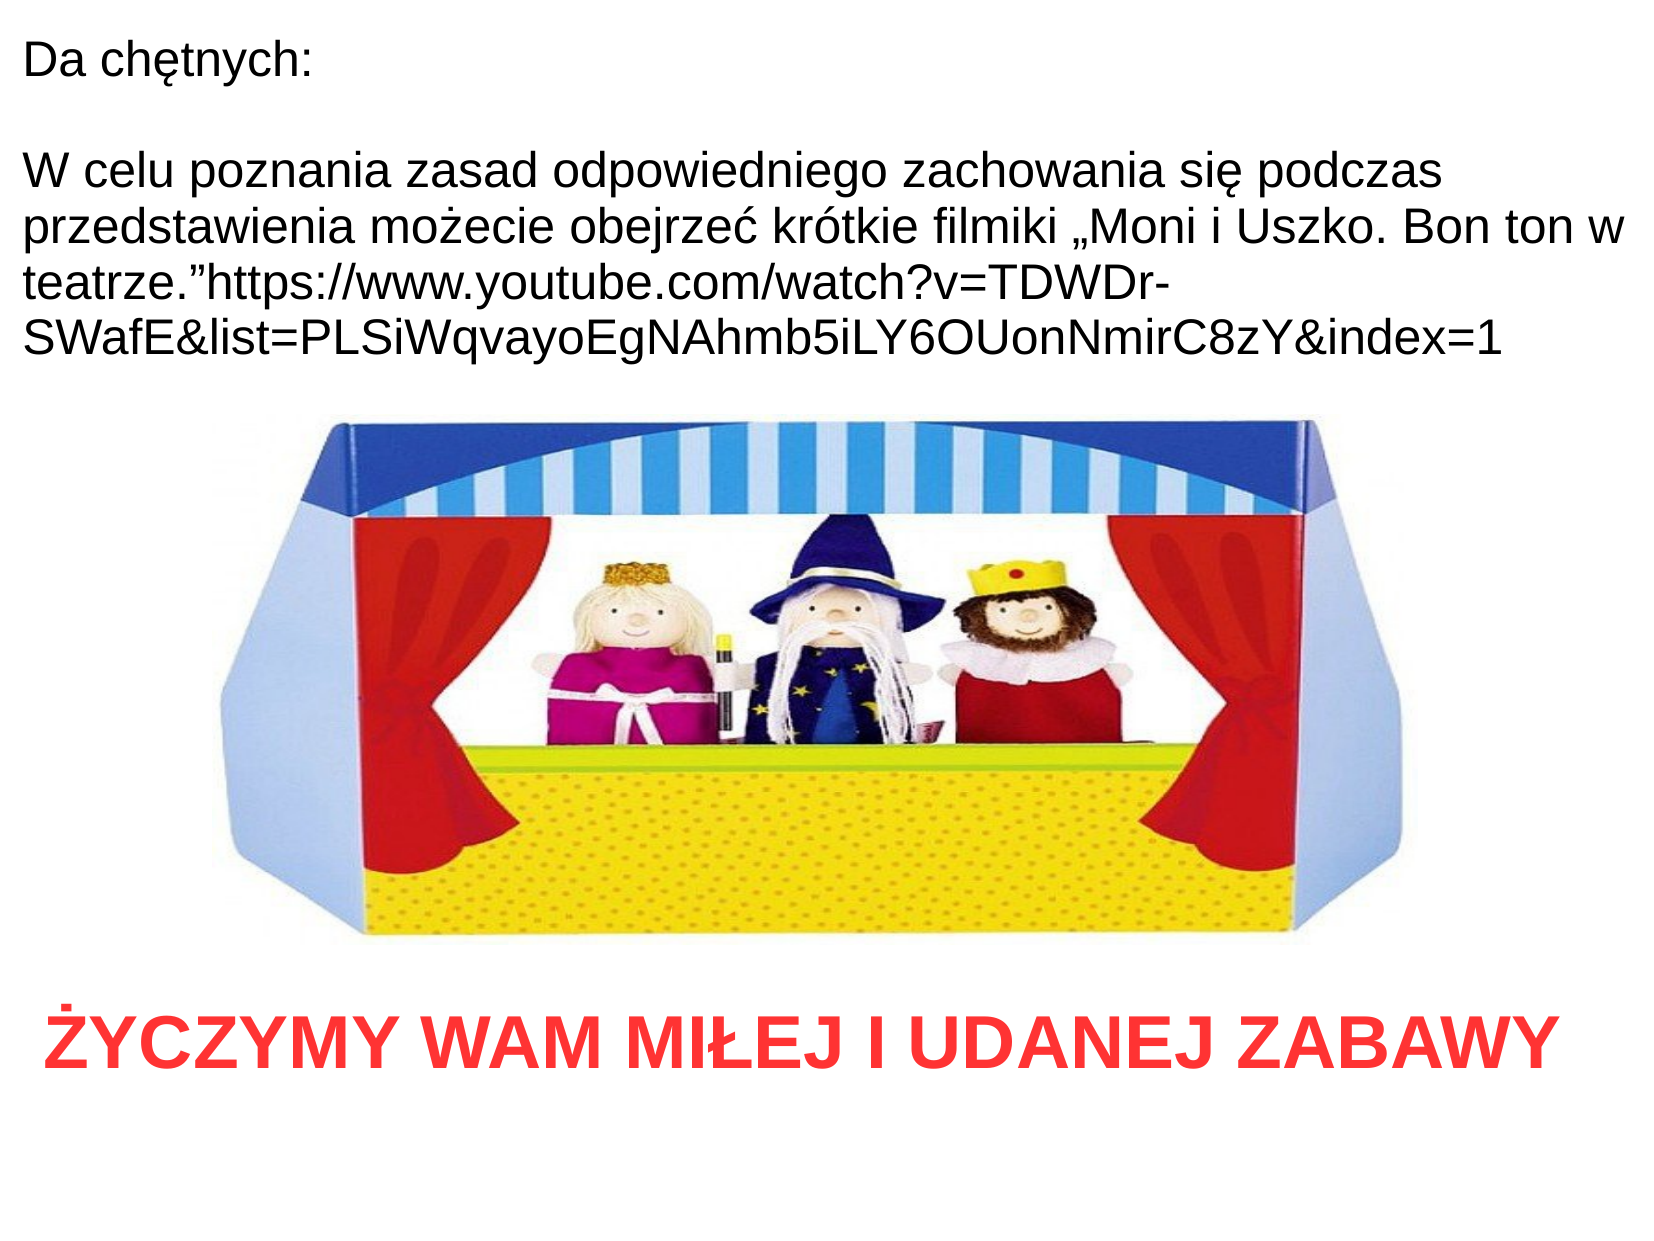

Da chętnych:
W celu poznania zasad odpowiedniego zachowania się podczas przedstawienia możecie obejrzeć krótkie filmiki „Moni i Uszko. Bon ton w teatrze.”https://www.youtube.com/watch?v=TDWDr-SWafE&list=PLSiWqvayoEgNAhmb5iLY6OUonNmirC8zY&index=1
ŻYCZYMY WAM MIŁEJ I UDANEJ ZABAWY